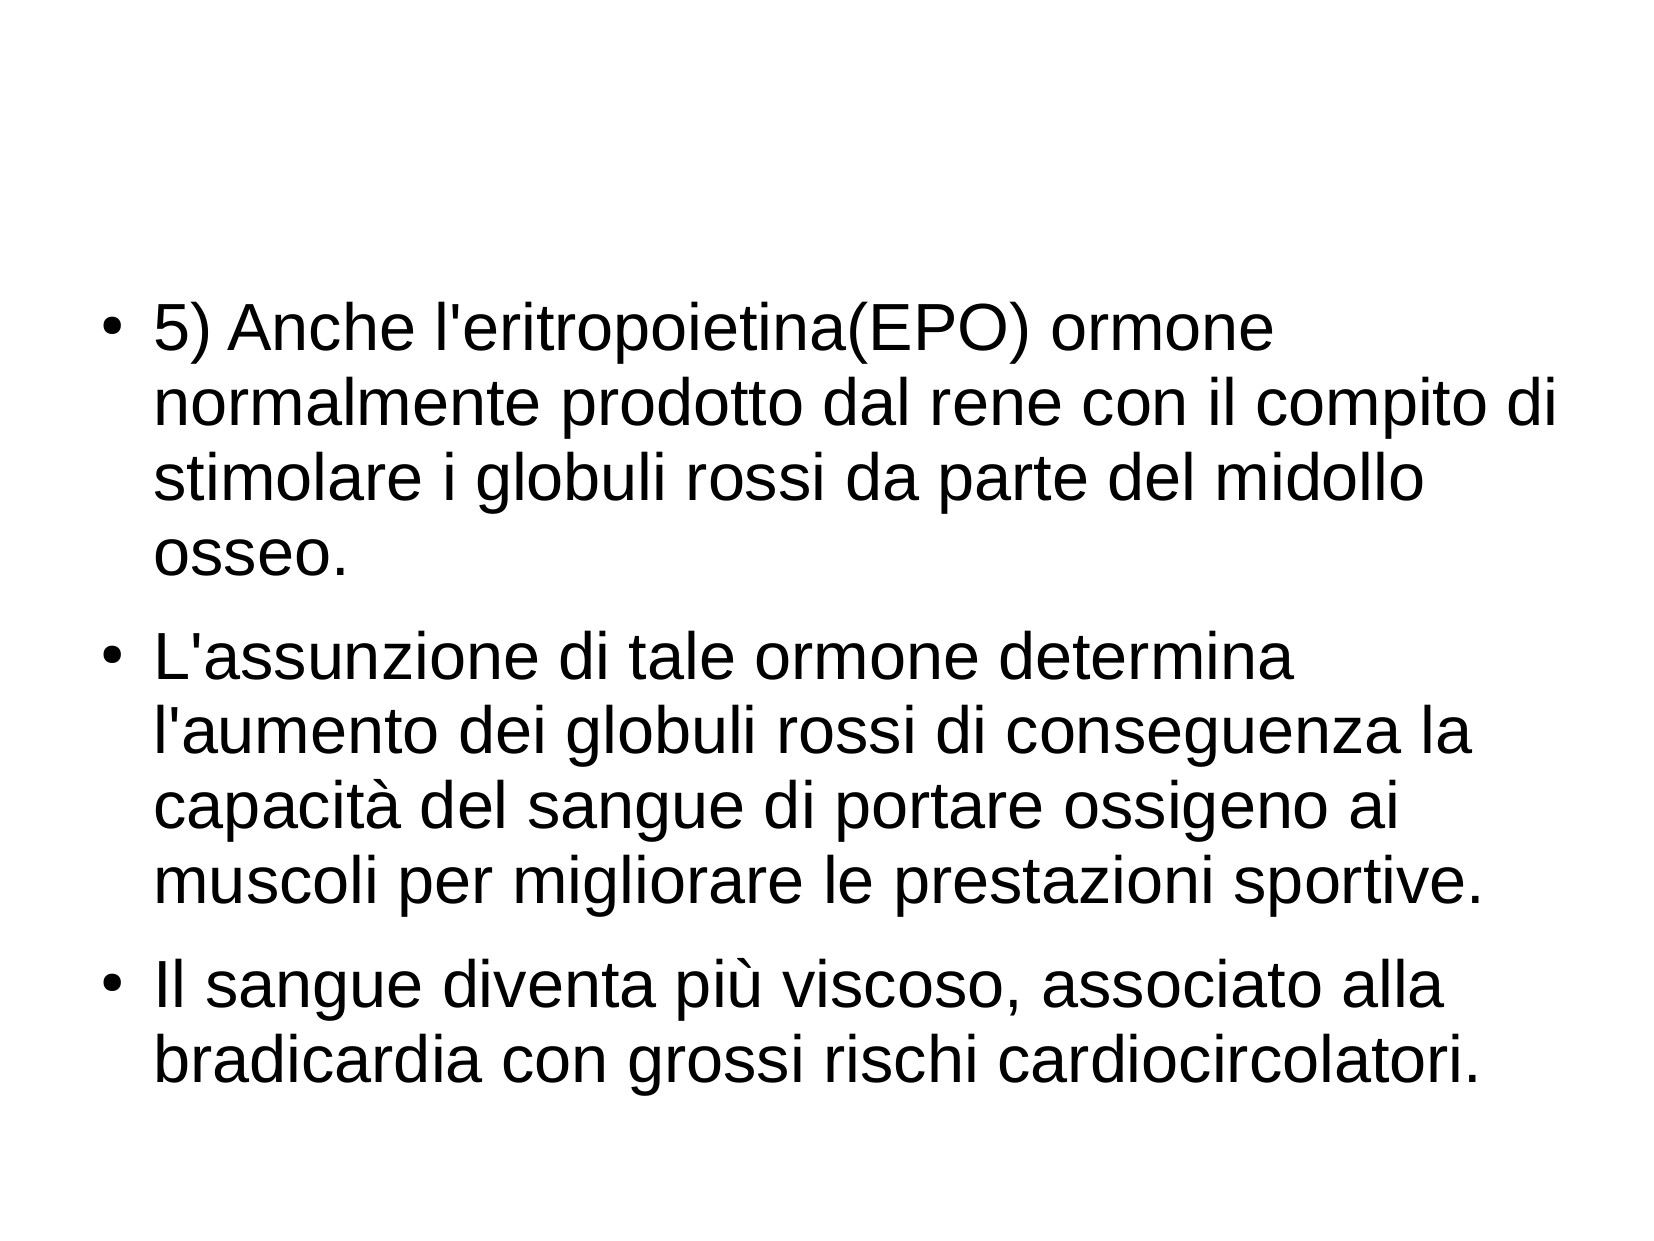

#
5) Anche l'eritropoietina(EPO) ormone normalmente prodotto dal rene con il compito di stimolare i globuli rossi da parte del midollo osseo.
L'assunzione di tale ormone determina l'aumento dei globuli rossi di conseguenza la capacità del sangue di portare ossigeno ai muscoli per migliorare le prestazioni sportive.
Il sangue diventa più viscoso, associato alla bradicardia con grossi rischi cardiocircolatori.